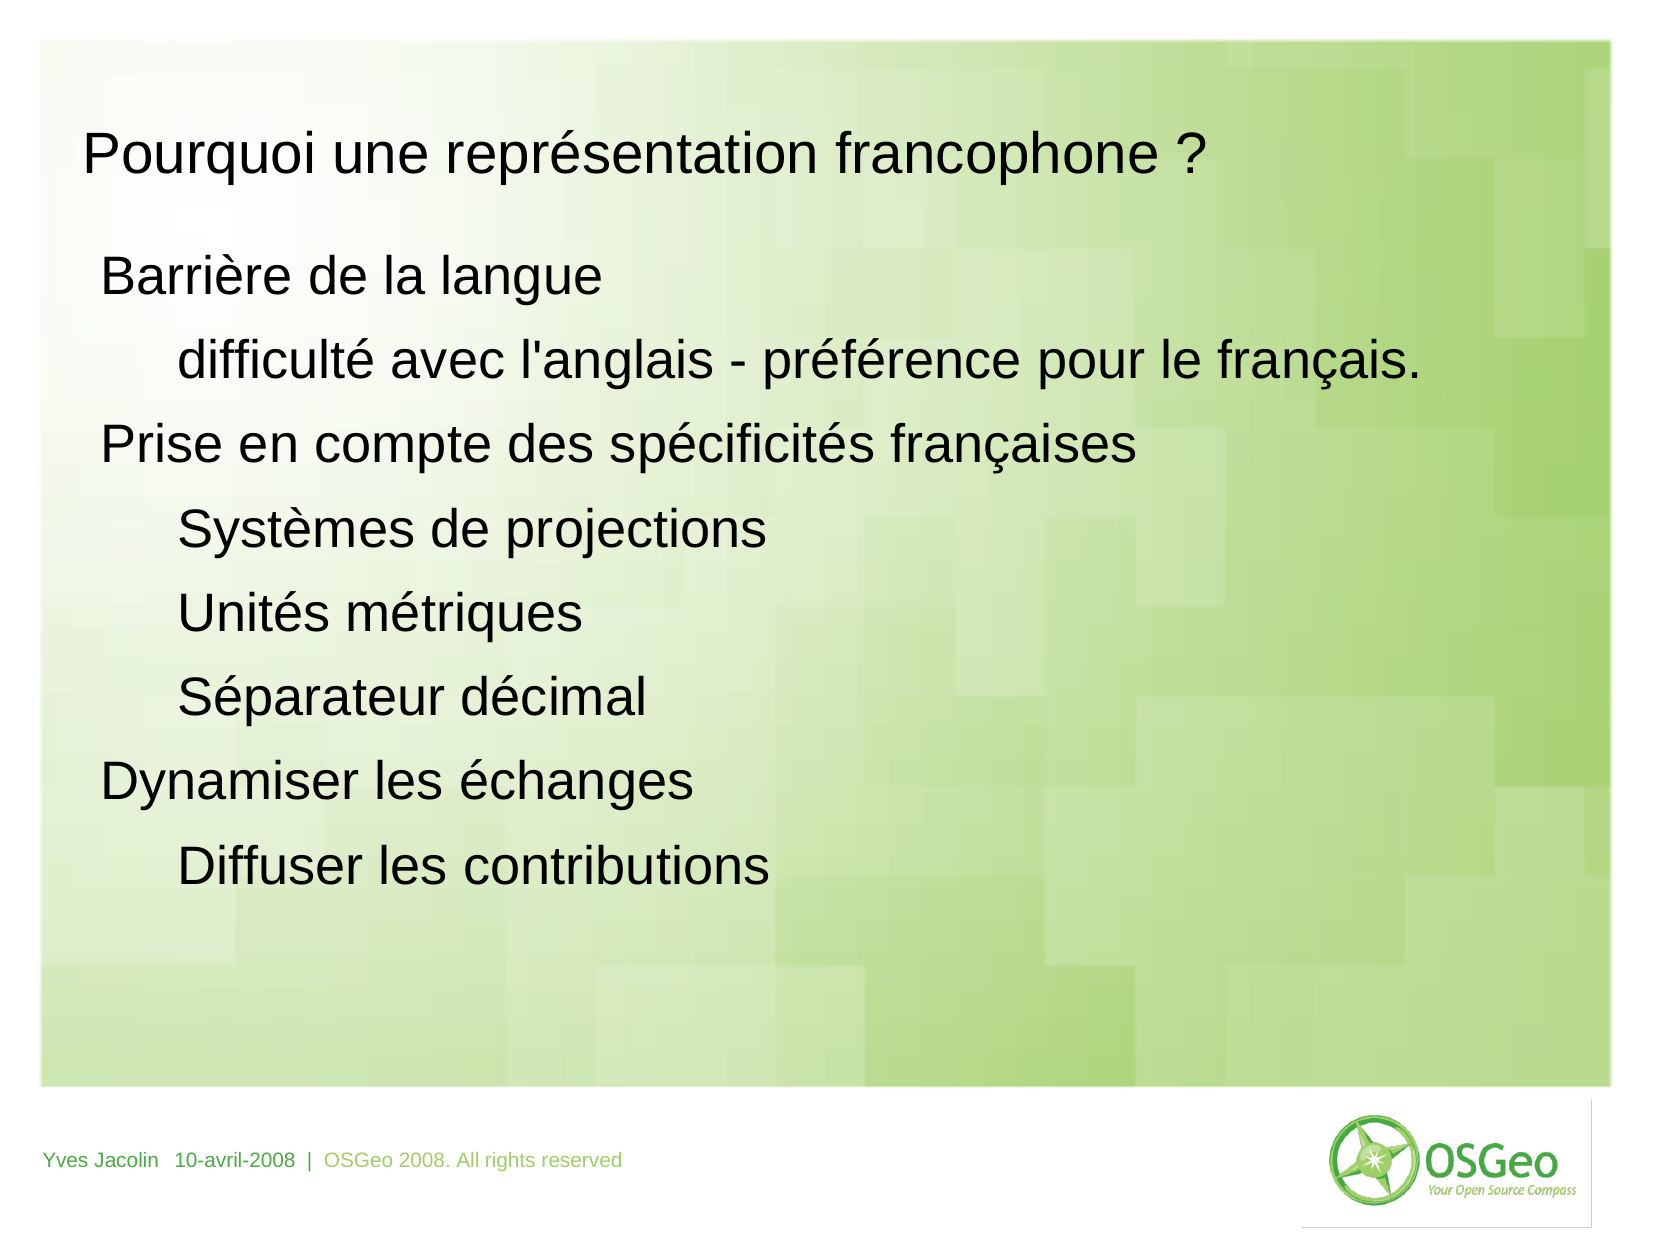

# Pourquoi une représentation francophone ?
Barrière de la langue
difficulté avec l'anglais - préférence pour le français.
Prise en compte des spécificités françaises
Systèmes de projections
Unités métriques
Séparateur décimal
Dynamiser les échanges
Diffuser les contributions